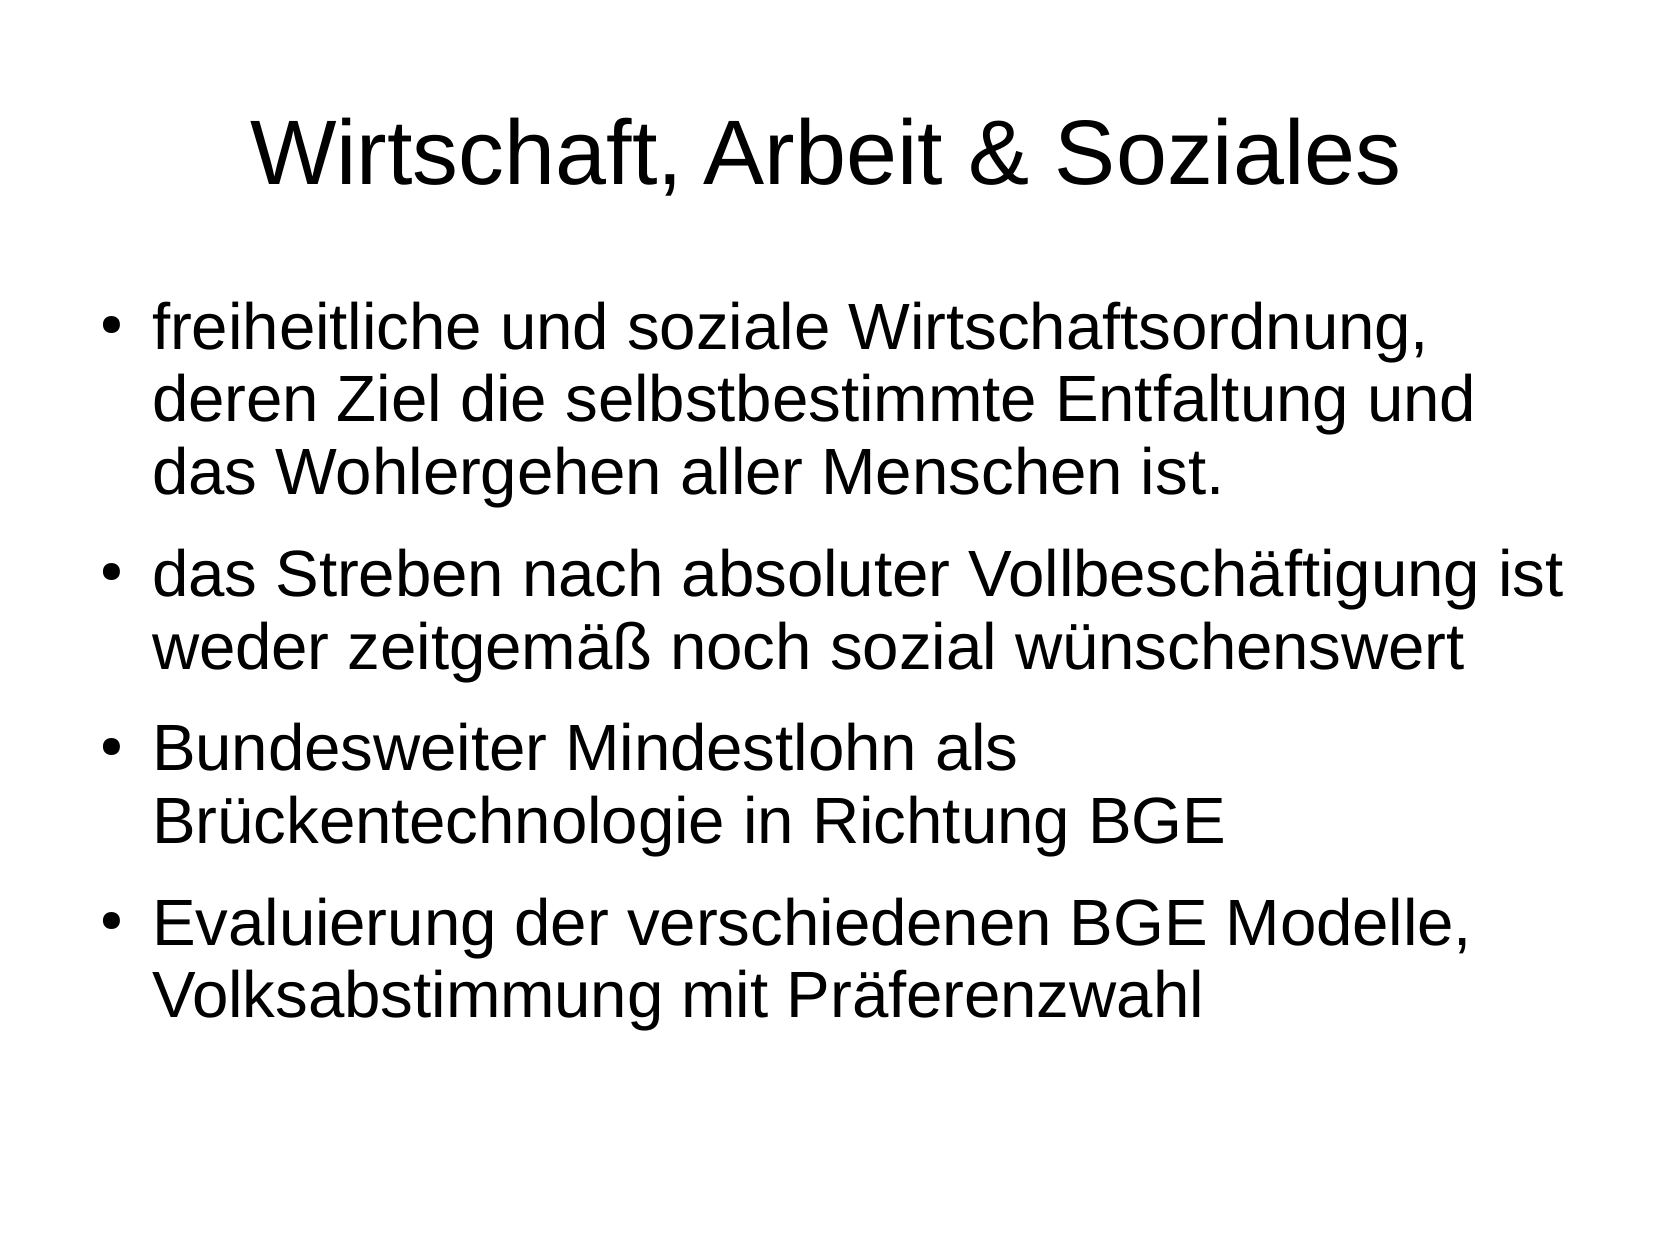

# Wirtschaft, Arbeit & Soziales
freiheitliche und soziale Wirtschaftsordnung, deren Ziel die selbstbestimmte Entfaltung und das Wohlergehen aller Menschen ist.
das Streben nach absoluter Vollbeschäftigung ist weder zeitgemäß noch sozial wünschenswert
Bundesweiter Mindestlohn als Brückentechnologie in Richtung BGE
Evaluierung der verschiedenen BGE Modelle, Volksabstimmung mit Präferenzwahl